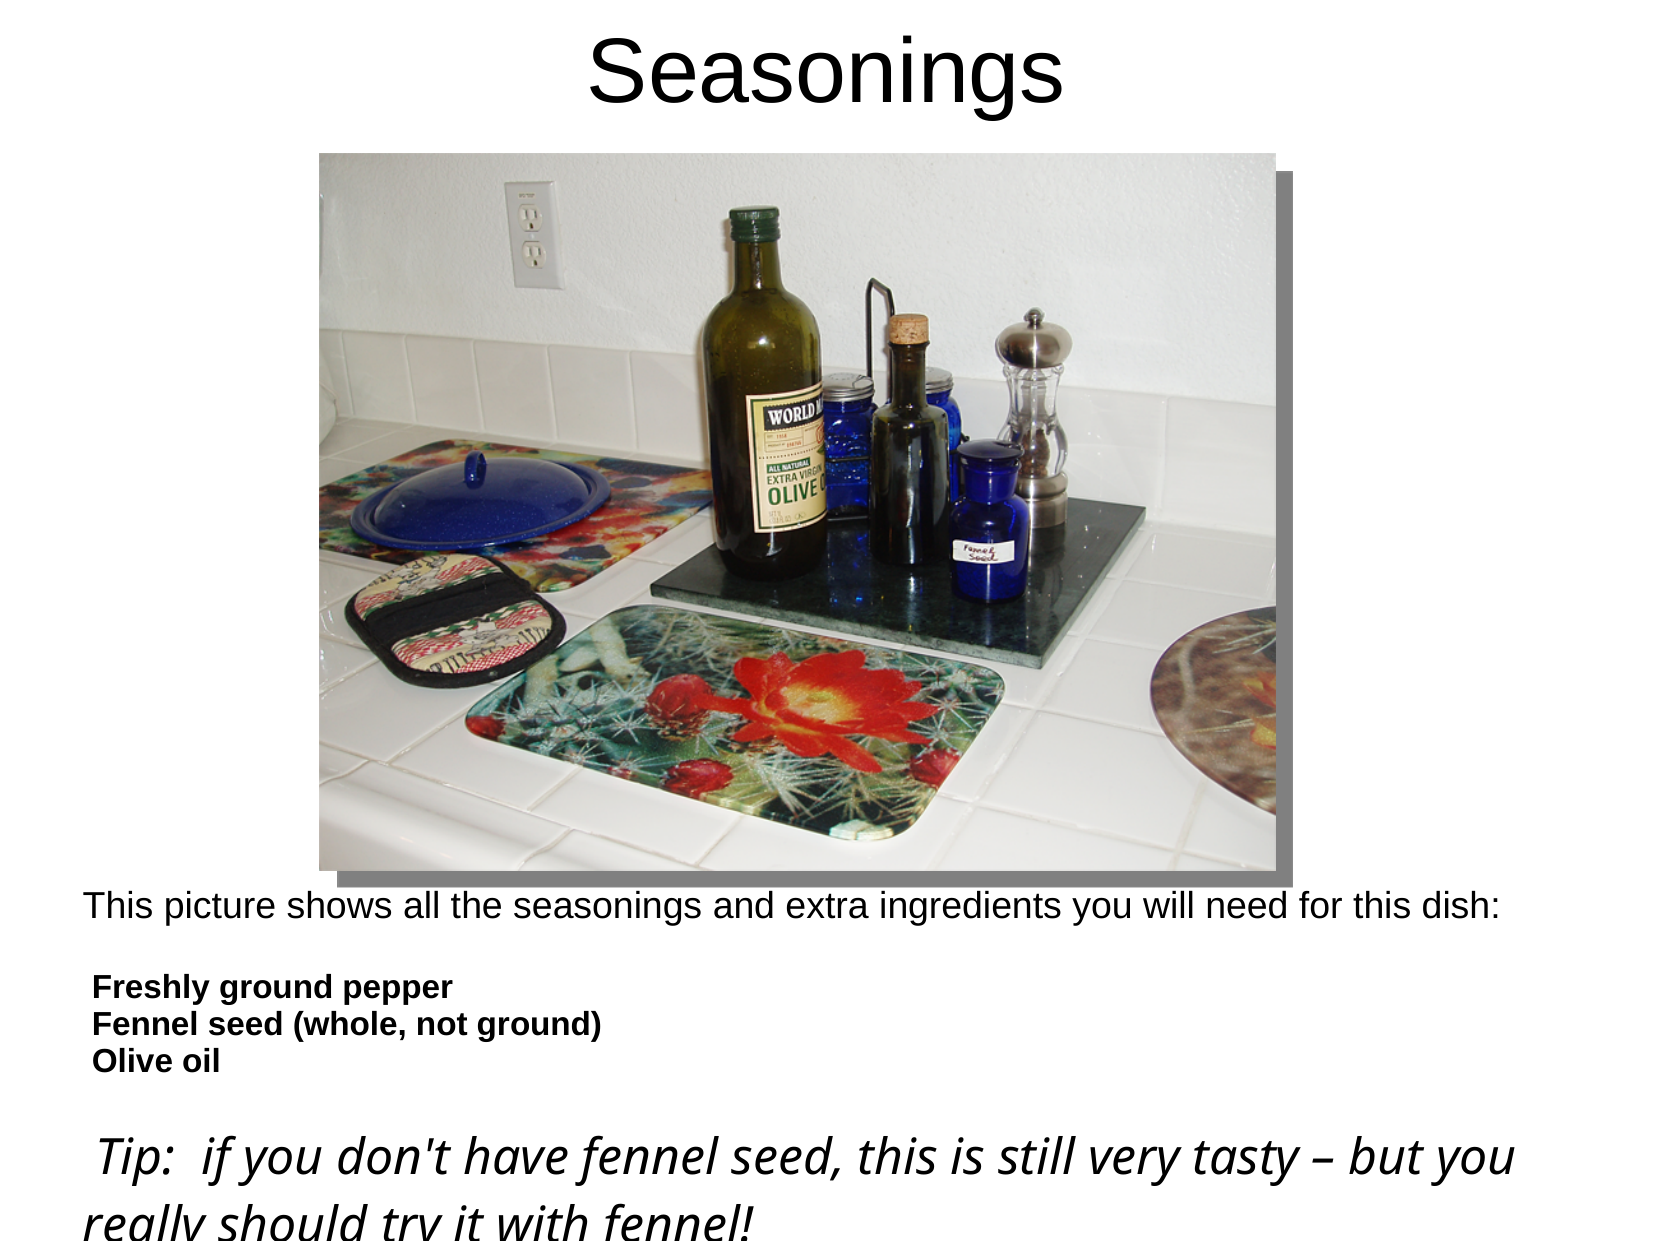

# Seasonings
This picture shows all the seasonings and extra ingredients you will need for this dish:
 Freshly ground pepper
 Fennel seed (whole, not ground)
 Olive oil
 Tip: if you don't have fennel seed, this is still very tasty – but you really should try it with fennel!